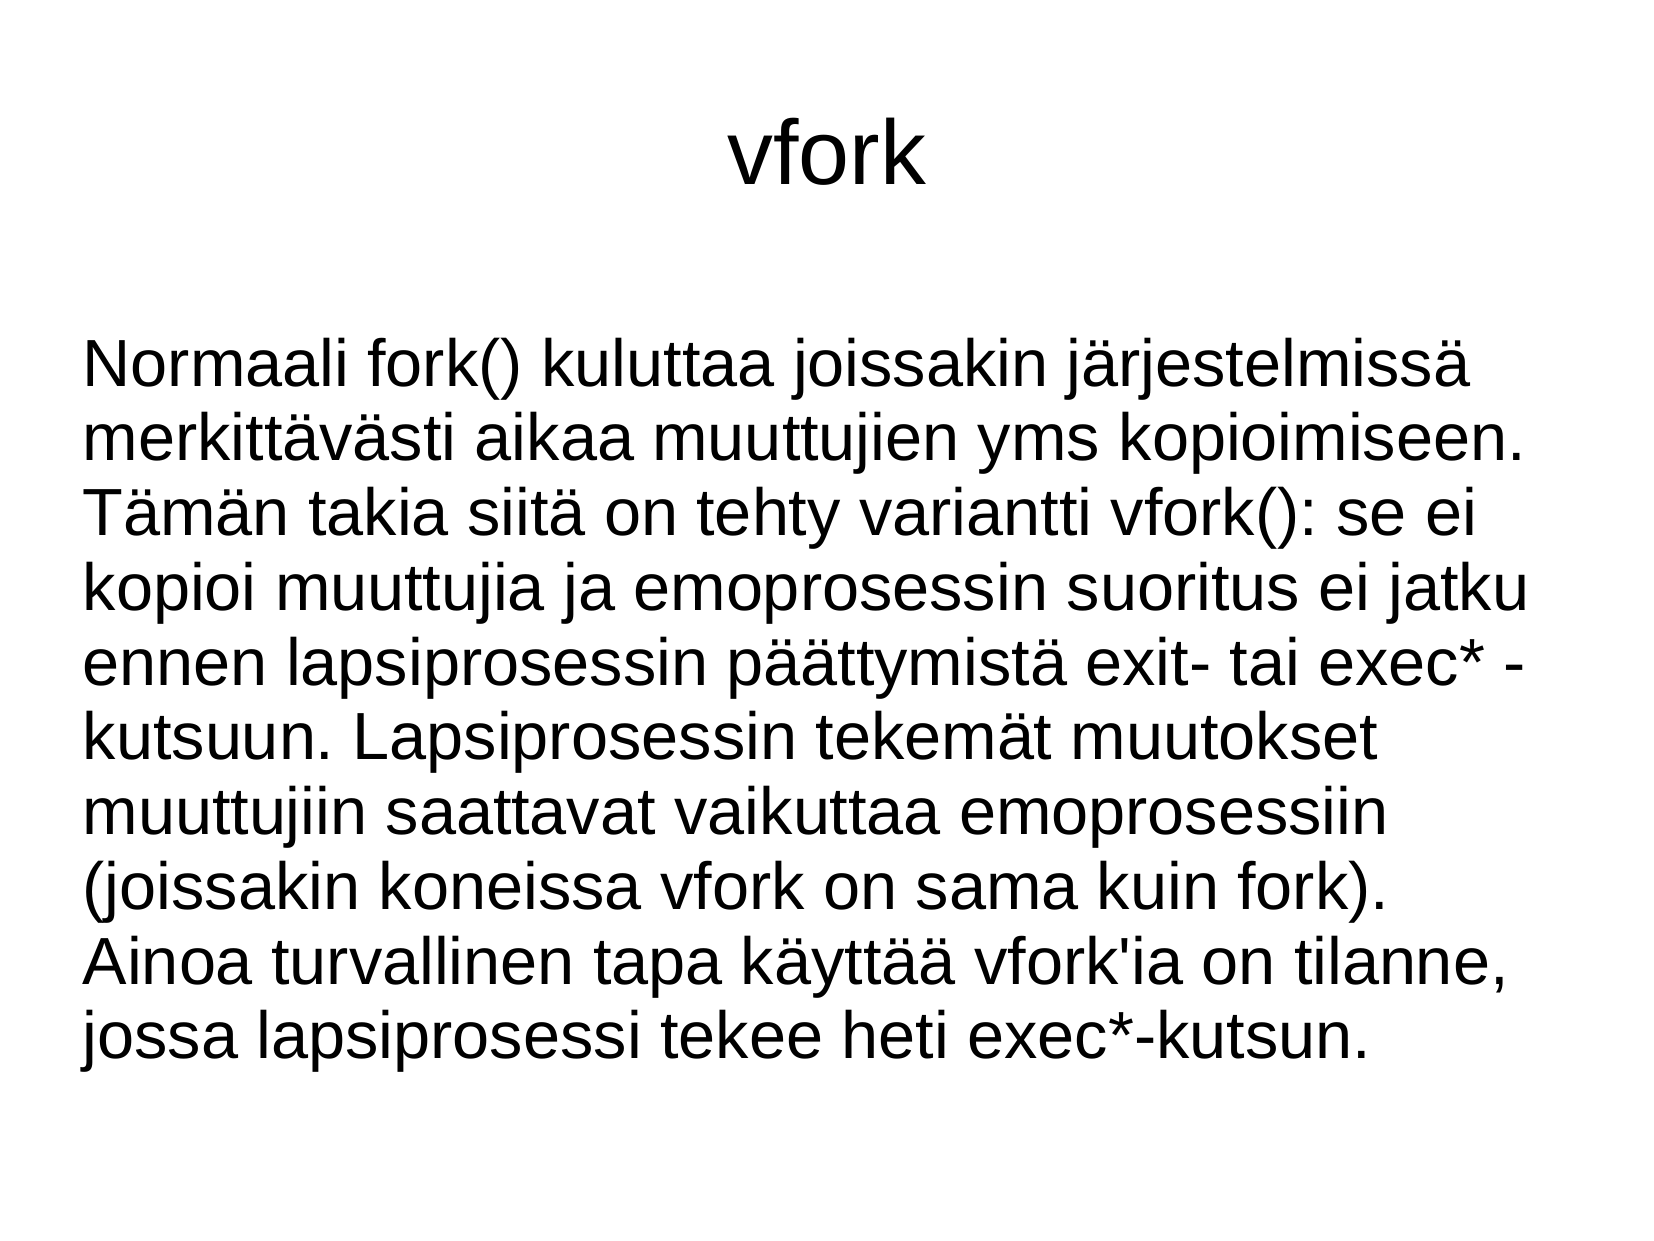

# vfork
Normaali fork() kuluttaa joissakin järjestelmissä merkittävästi aikaa muuttujien yms kopioimiseen. Tämän takia siitä on tehty variantti vfork(): se ei kopioi muuttujia ja emoprosessin suoritus ei jatku ennen lapsiprosessin päättymistä exit- tai exec* -kutsuun. Lapsiprosessin tekemät muutokset muuttujiin saattavat vaikuttaa emoprosessiin (joissakin koneissa vfork on sama kuin fork). Ainoa turvallinen tapa käyttää vfork'ia on tilanne, jossa lapsiprosessi tekee heti exec*-kutsun.